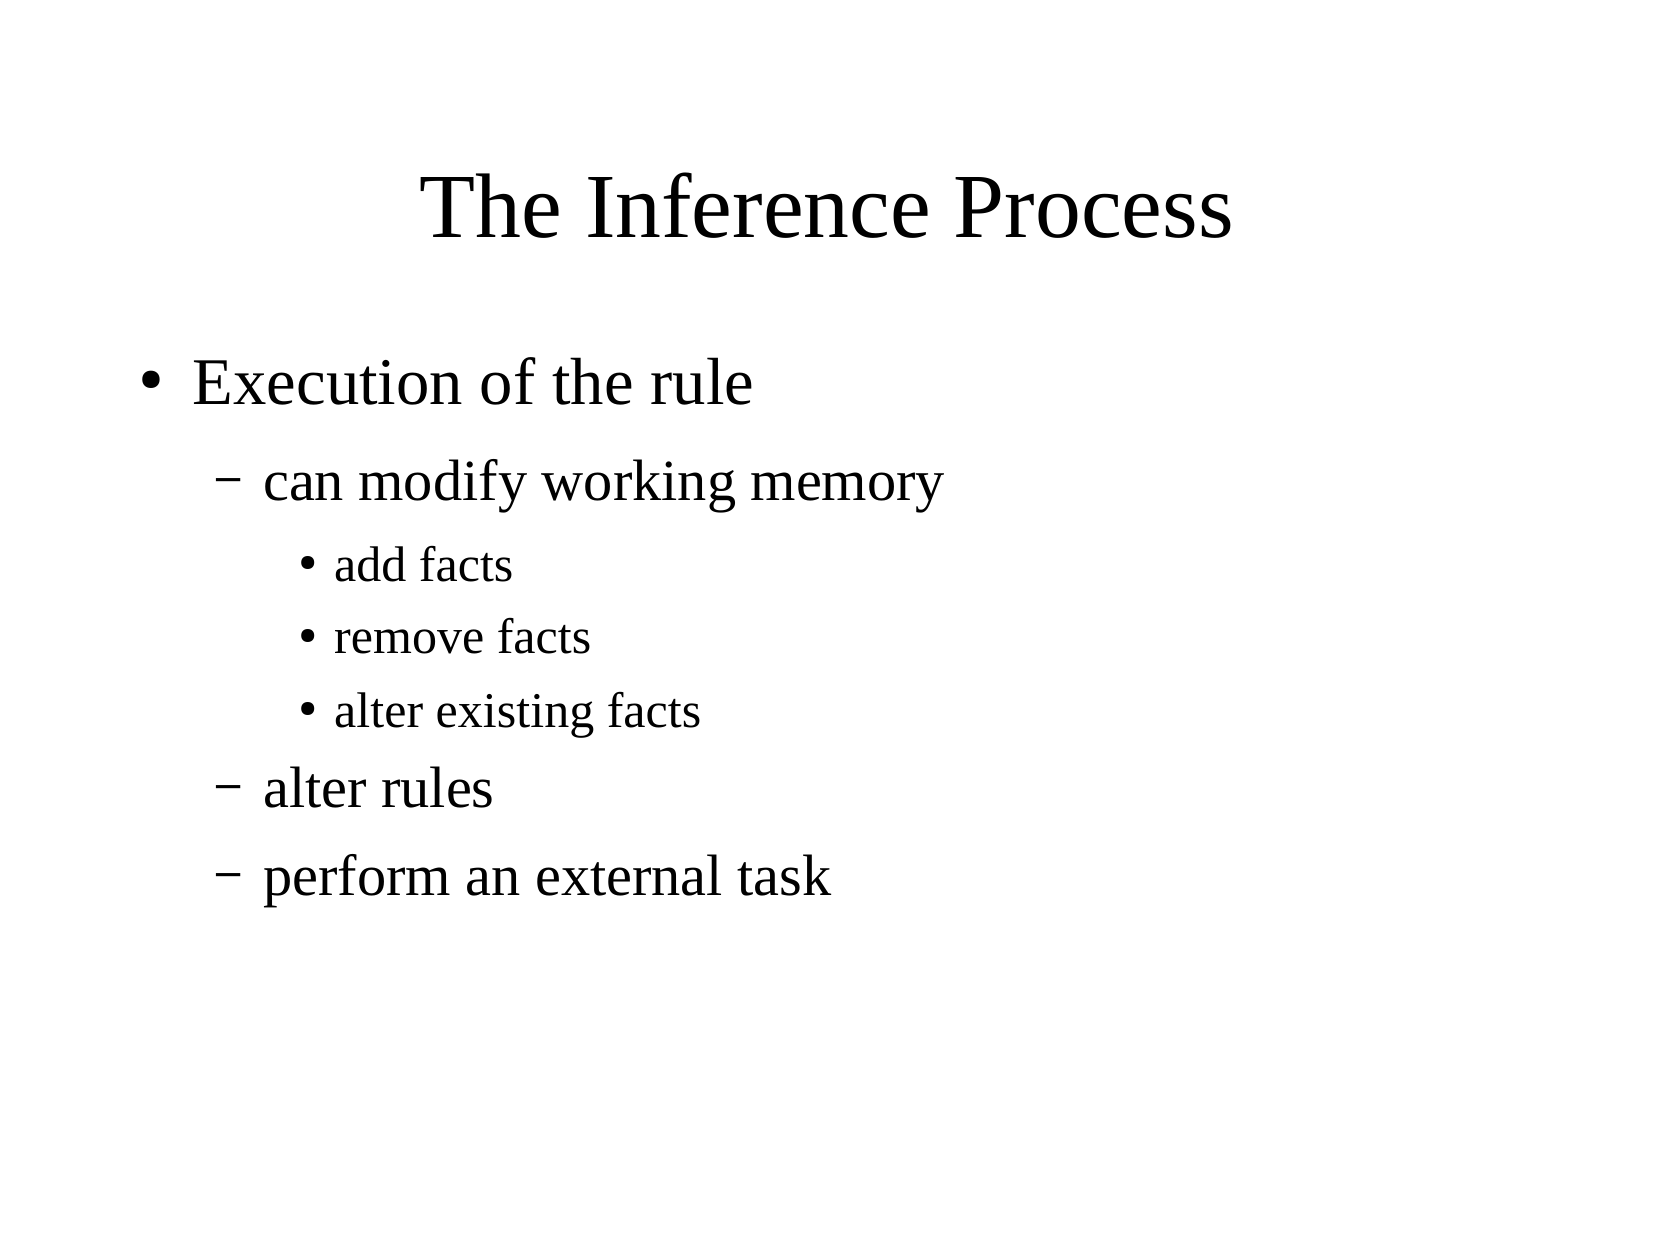

# The Inference Process
Execution of the rule
can modify working memory
add facts
remove facts
alter existing facts
alter rules
perform an external task